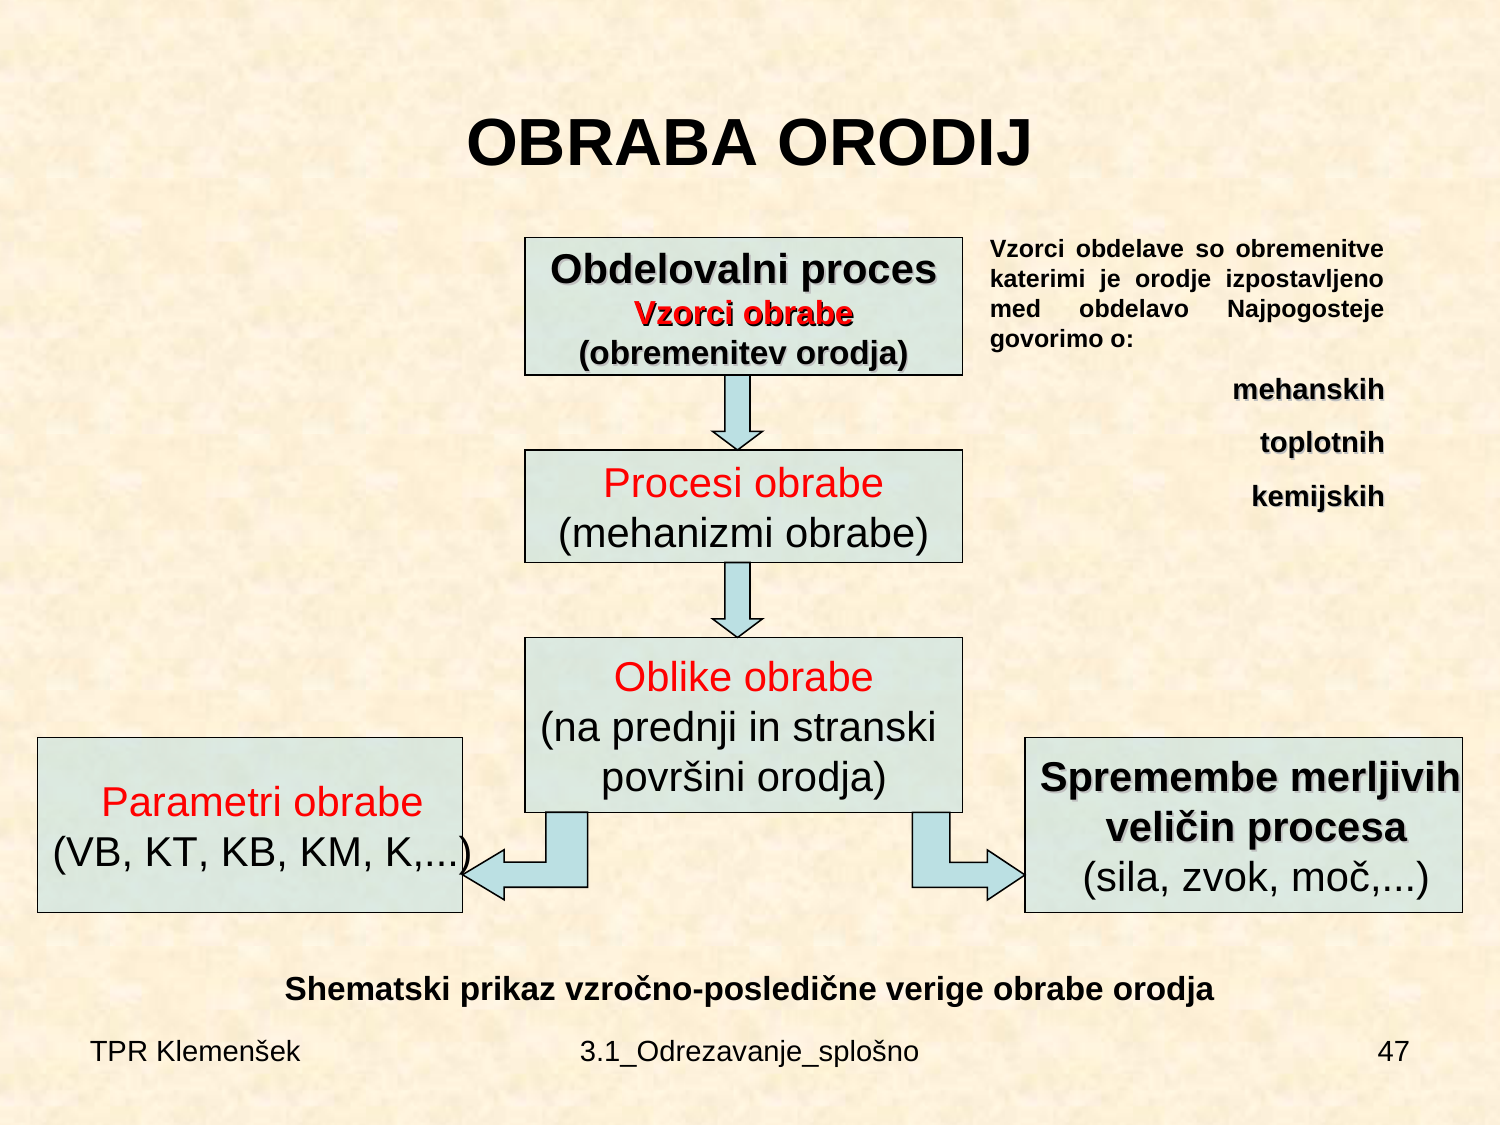

OBRABA ORODIJ
Vzorci obdelave so obremenitve katerimi je orodje izpostavljeno med obdelavo Najpogosteje govorimo o:
mehanskih
toplotnih
kemijskih
Obdelovalni proces
Vzorci obrabe
(obremenitev orodja)
Procesi obrabe
(mehanizmi obrabe)
Oblike obrabe
(na prednji in stranski
površini orodja)
Parametri obrabe
(VB, KT, KB, KM, K,...)
Spremembe merljivih
veličin procesa
(sila, zvok, moč,...)
Shematski prikaz vzročno-posledične verige obrabe orodja
TPR Klemenšek
3.1_Odrezavanje_splošno